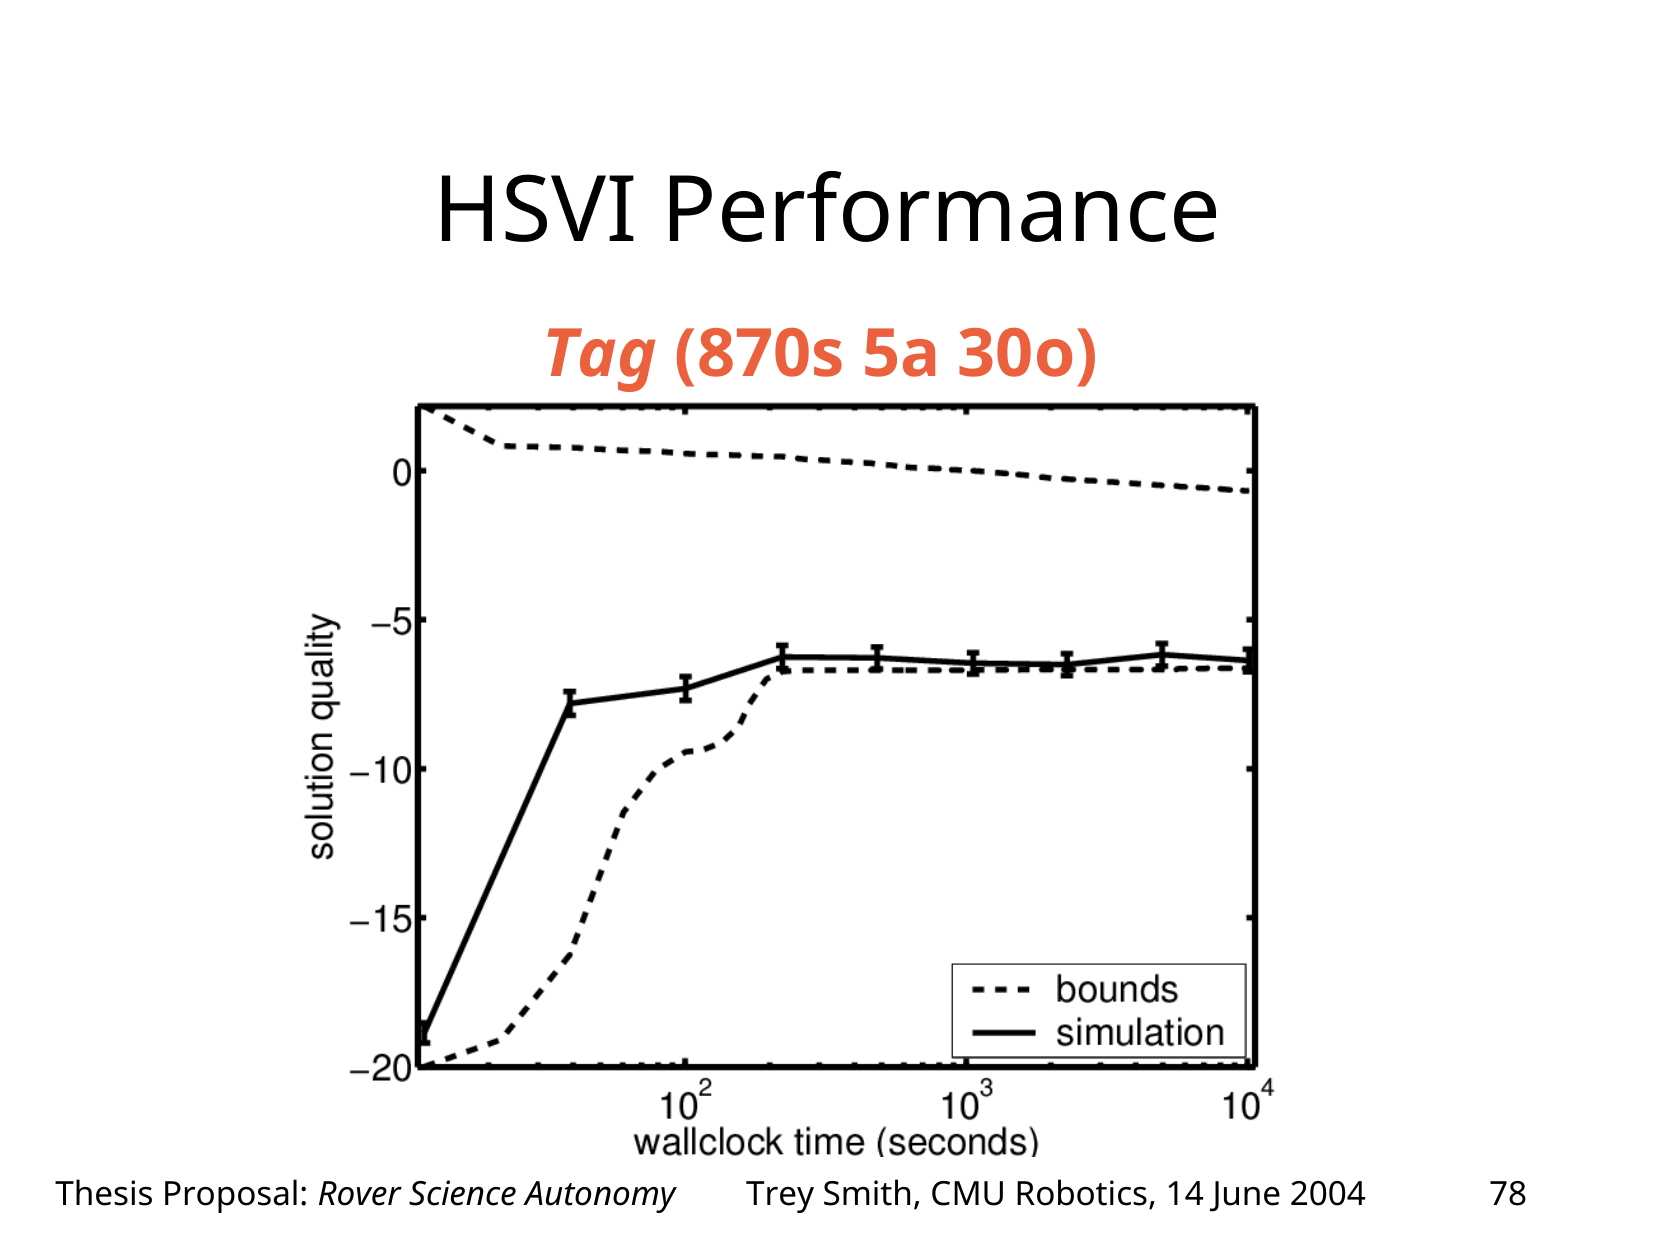

# HSVI Performance
Tag (870s 5a 30o)